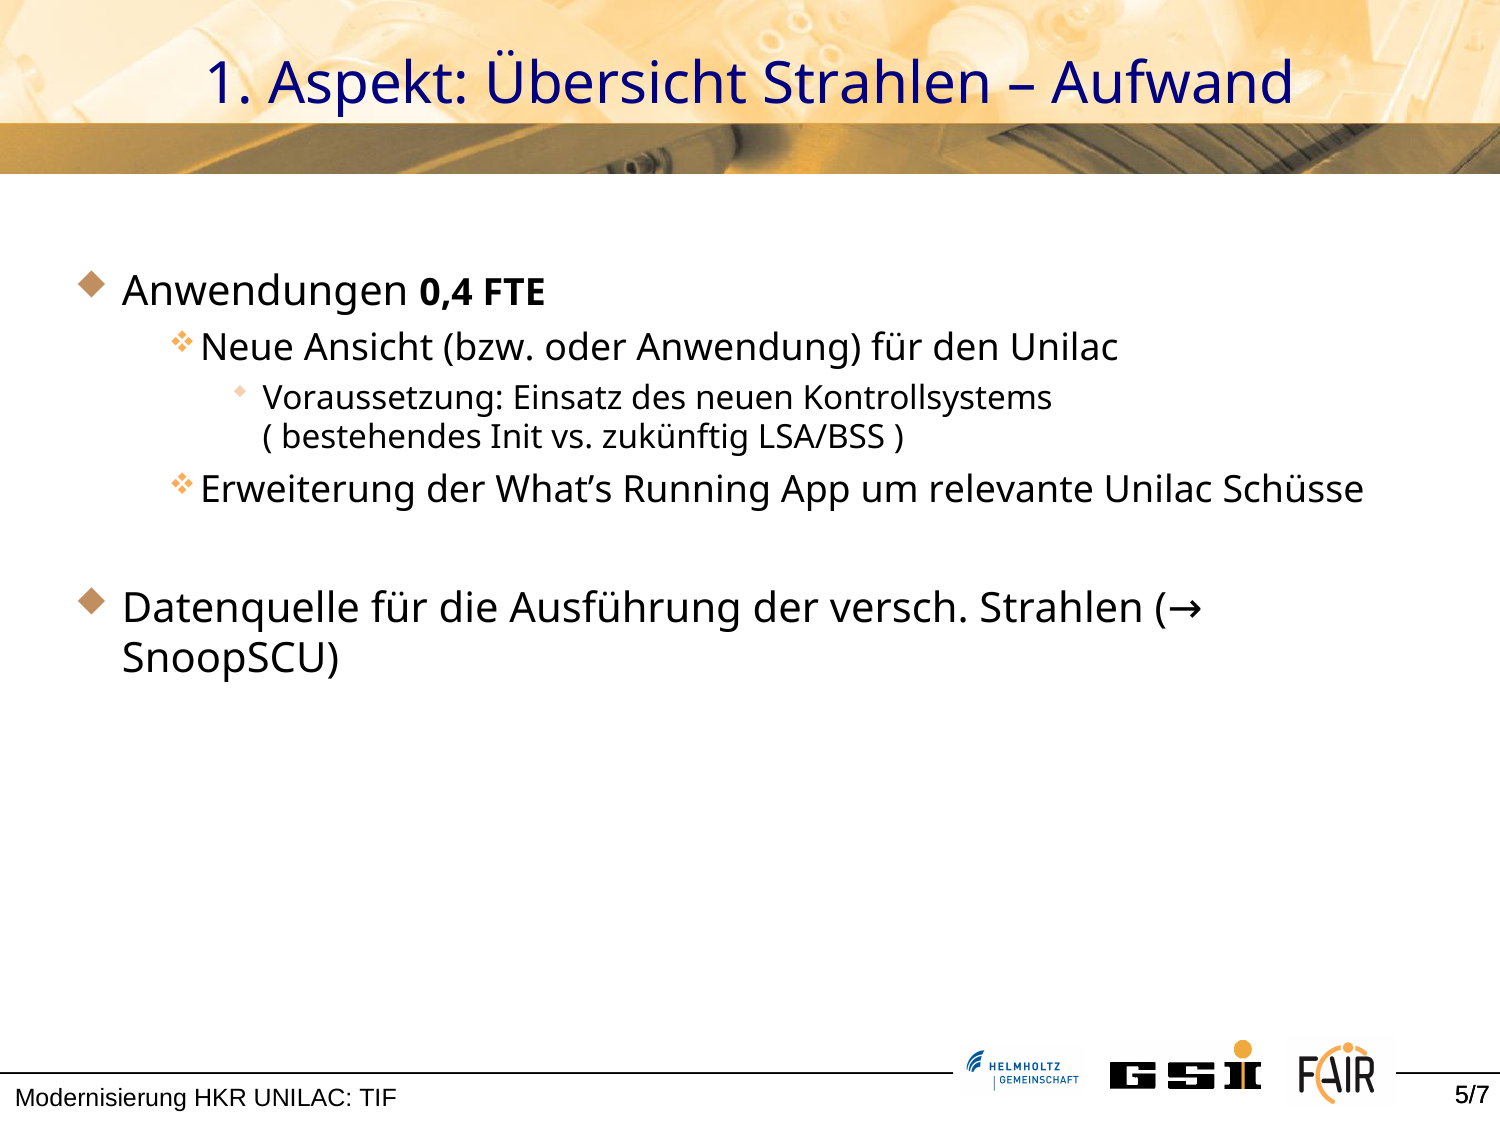

# 1. Aspekt: Übersicht Strahlen – Aufwand
Anwendungen 0,4 FTE
Neue Ansicht (bzw. oder Anwendung) für den Unilac
Voraussetzung: Einsatz des neuen Kontrollsystems
( bestehendes Init vs. zukünftig LSA/BSS )
Erweiterung der What’s Running App um relevante Unilac Schüsse
Datenquelle für die Ausführung der versch. Strahlen (→ SnoopSCU)
5